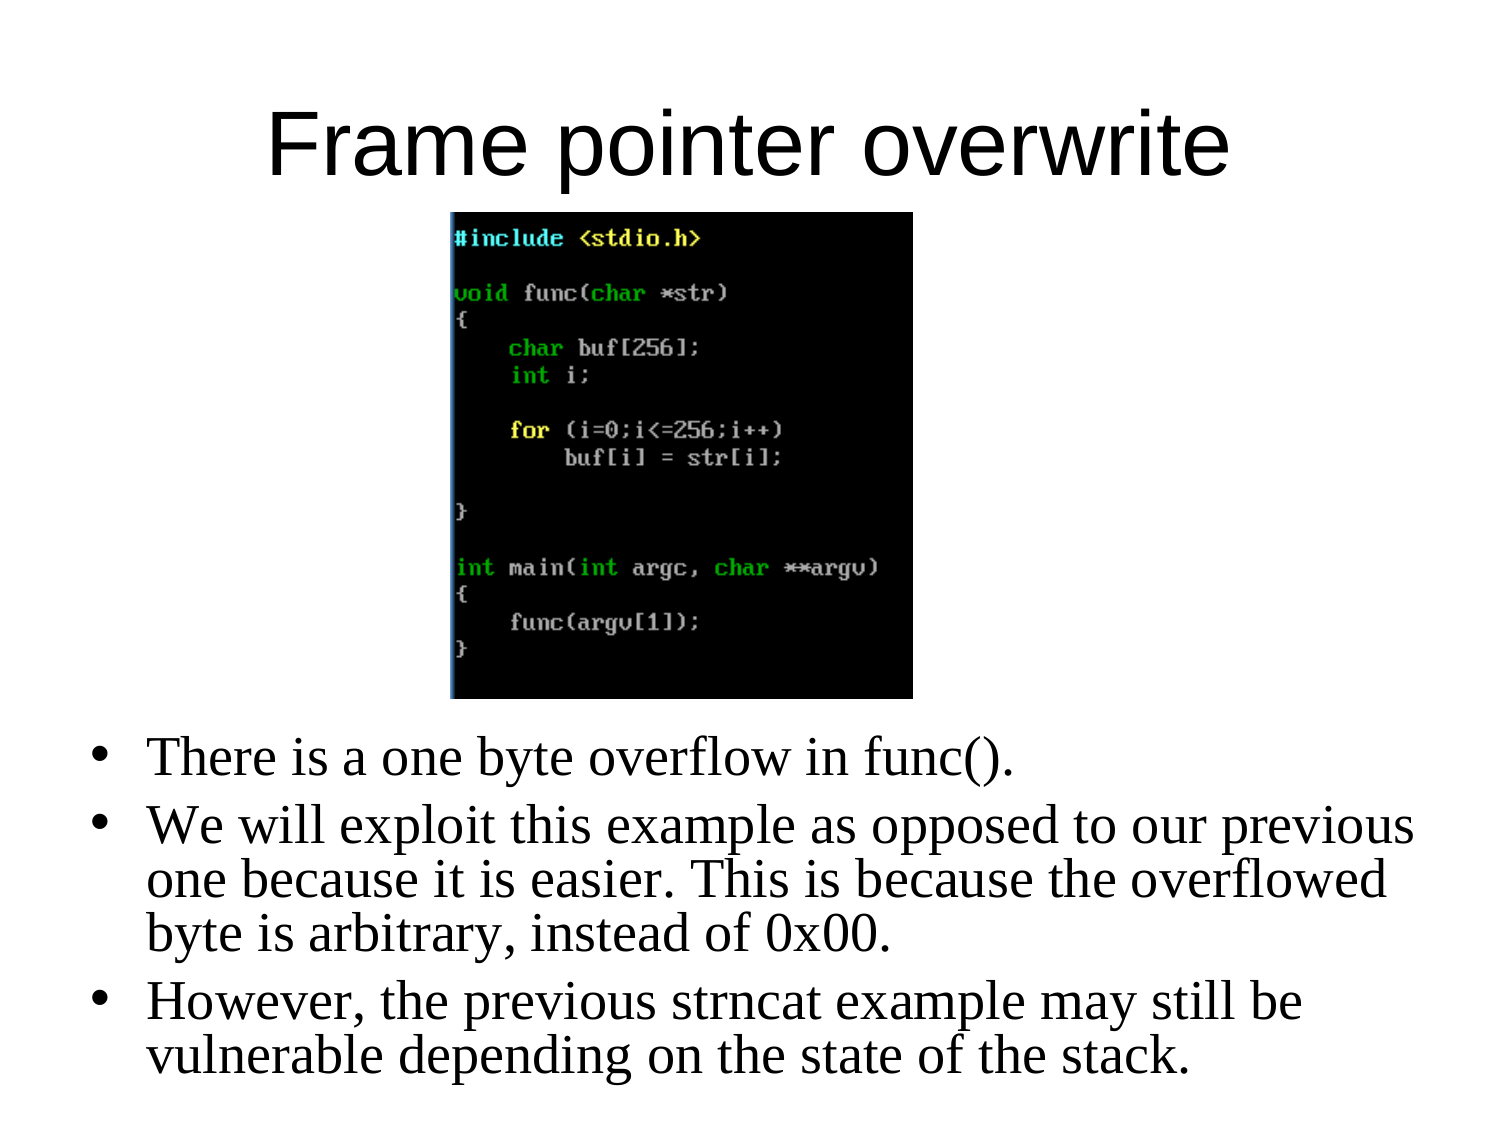

# Frame pointer overwrite
There is a one byte overflow in func().
We will exploit this example as opposed to our previous one because it is easier. This is because the overflowed byte is arbitrary, instead of 0x00.
However, the previous strncat example may still be vulnerable depending on the state of the stack.